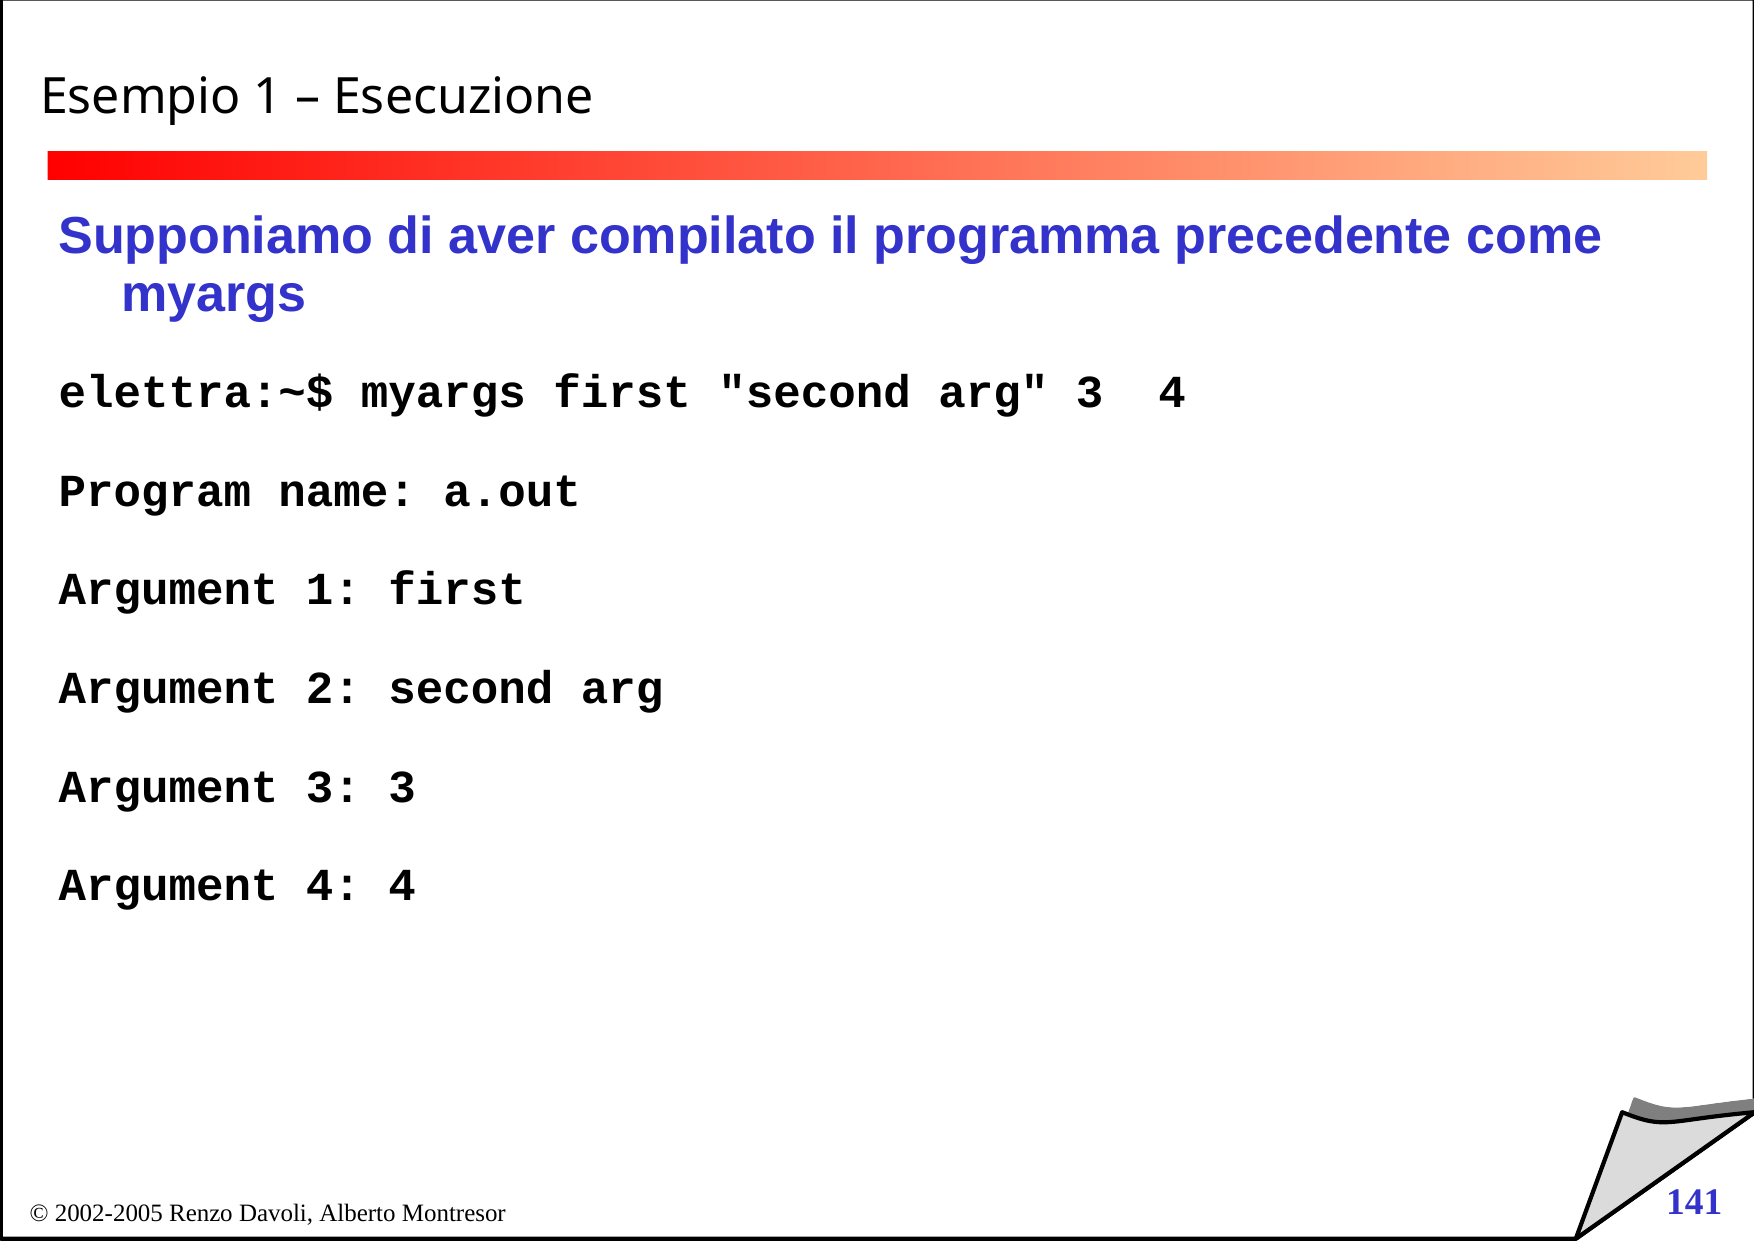

# Esempio 1 – Esecuzione
Supponiamo di aver compilato il programma precedente come myargs
elettra:~$ myargs first "second arg" 3 4
Program name: a.out
Argument 1: first
Argument 2: second arg
Argument 3: 3
Argument 4: 4